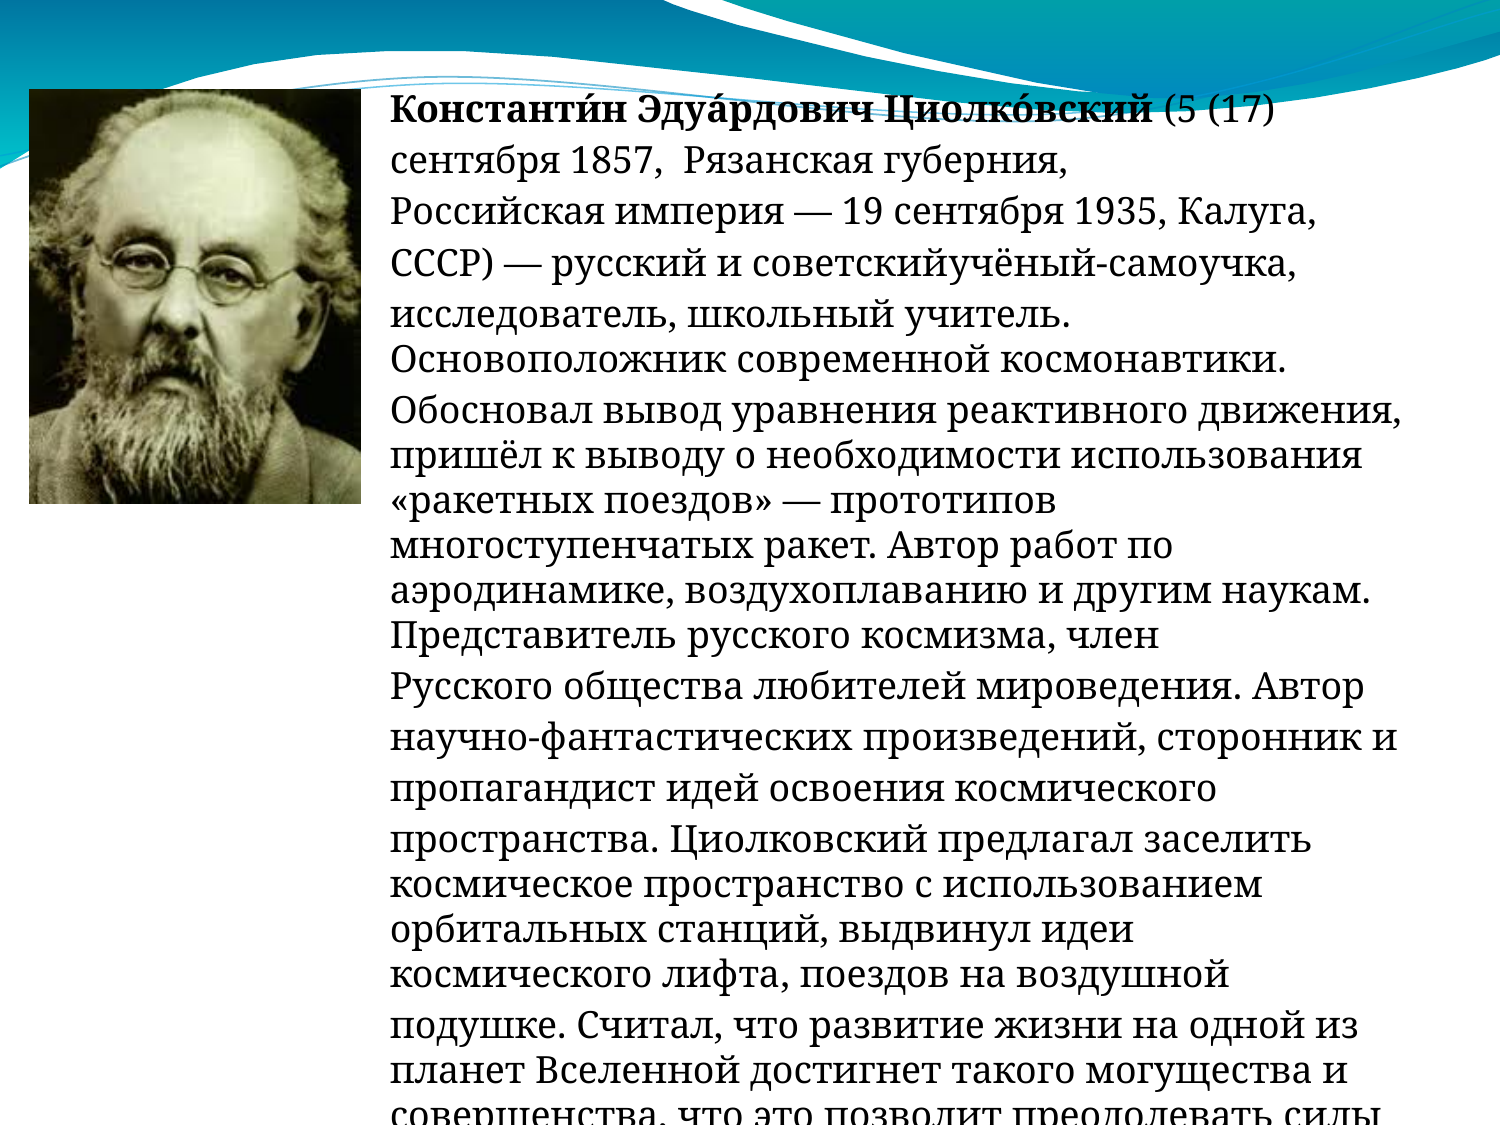

Константи́н Эдуа́рдович Циолко́вский (5 (17) сентября 1857,  Рязанская губерния, Российская империя — 19 сентября 1935, Калуга, СССР) — русский и советскийучёный-самоучка, исследователь, школьный учитель. Основоположник современной космонавтики. Обосновал вывод уравнения реактивного движения, пришёл к выводу о необходимости использования «ракетных поездов» — прототипов многоступенчатых ракет. Автор работ по аэродинамике, воздухоплаванию и другим наукам.
Представитель русского космизма, член Русского общества любителей мироведения. Автор научно-фантастических произведений, сторонник и пропагандист идей освоения космического пространства. Циолковский предлагал заселить космическое пространство с использованием орбитальных станций, выдвинул идеи космического лифта, поездов на воздушной подушке. Считал, что развитие жизни на одной из планет Вселенной достигнет такого могущества и совершенства, что это позволит преодолевать силы тяготения и распространять жизнь по Вселенной.
#